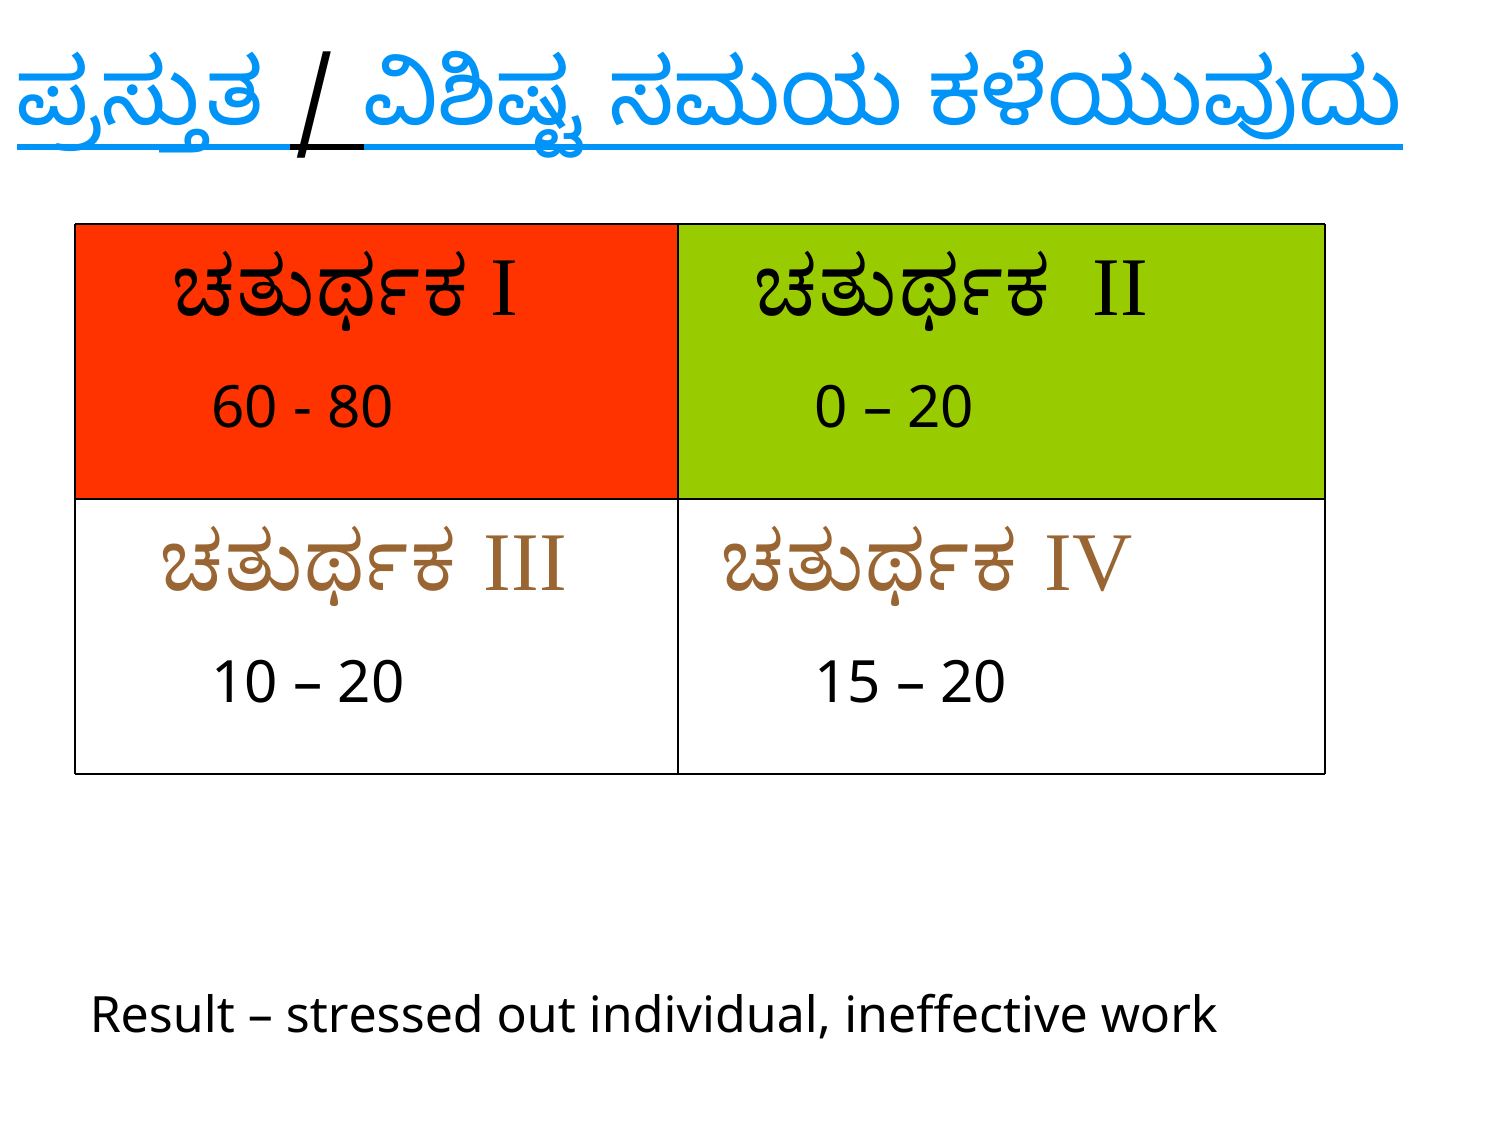

# ಪ್ರಸ್ತುತ / ವಿಶಿಷ್ಟ ಸಮಯ ಕಳೆಯುವುದು
 ಚತುರ್ಥಕ I
 ಚತುರ್ಥಕ II
 60 - 80
 0 – 20
 ಚತುರ್ಥಕ III
ಚತುರ್ಥಕ IV
 10 – 20
 15 – 20
Result – stressed out individual, ineffective work